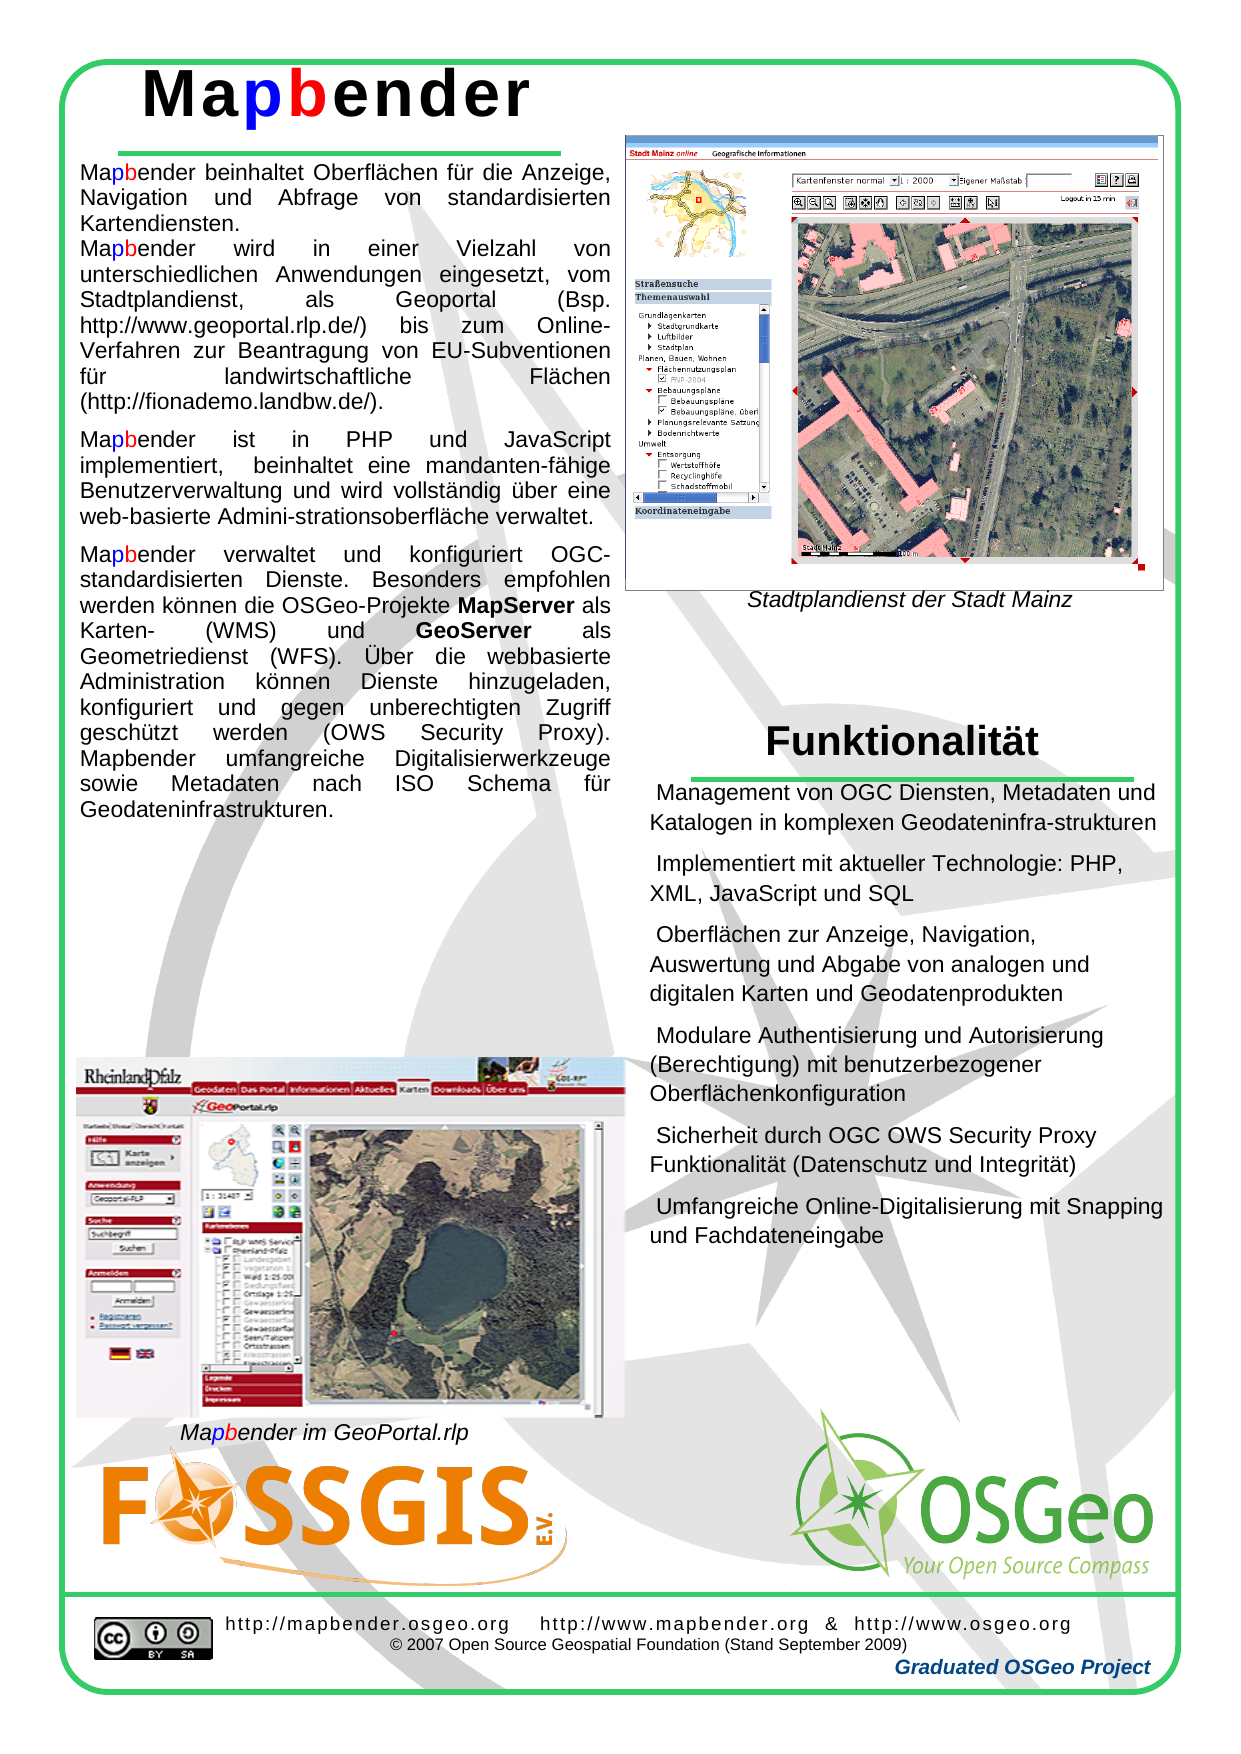

Mapbender
Mapbender beinhaltet Oberflächen für die Anzeige, Navigation und Abfrage von standardisierten Kartendiensten.
Mapbender wird in einer Vielzahl von unterschiedlichen Anwendungen eingesetzt, vom Stadtplandienst, als Geoportal (Bsp. http://www.geoportal.rlp.de/) bis zum Online-Verfahren zur Beantragung von EU-Subventionen für landwirtschaftliche Flächen (http://fionademo.landbw.de/).
Mapbender ist in PHP und JavaScript implementiert, beinhaltet eine mandanten-fähige Benutzerverwaltung und wird vollständig über eine web-basierte Admini-strationsoberfläche verwaltet.
Mapbender verwaltet und konfiguriert OGC-standardisierten Dienste. Besonders empfohlen werden können die OSGeo-Projekte MapServer als Karten- (WMS) und GeoServer als Geometriedienst (WFS). Über die webbasierte Administration können Dienste hinzugeladen, konfiguriert und gegen unberechtigten Zugriff geschützt werden (OWS Security Proxy). Mapbender umfangreiche Digitalisierwerkzeuge sowie Metadaten nach ISO Schema für Geodateninfrastrukturen.
Stadtplandienst der Stadt Mainz
Funktionalität
 Management von OGC Diensten, Metadaten und Katalogen in komplexen Geodateninfra-strukturen
 Implementiert mit aktueller Technologie: PHP, XML, JavaScript und SQL
 Oberflächen zur Anzeige, Navigation, Auswertung und Abgabe von analogen und digitalen Karten und Geodatenprodukten
 Modulare Authentisierung und Autorisierung (Berechtigung) mit benutzerbezogener Oberflächenkonfiguration
 Sicherheit durch OGC OWS Security Proxy Funktionalität (Datenschutz und Integrität)
 Umfangreiche Online-Digitalisierung mit Snapping und Fachdateneingabe
Mapbender im GeoPortal.rlp